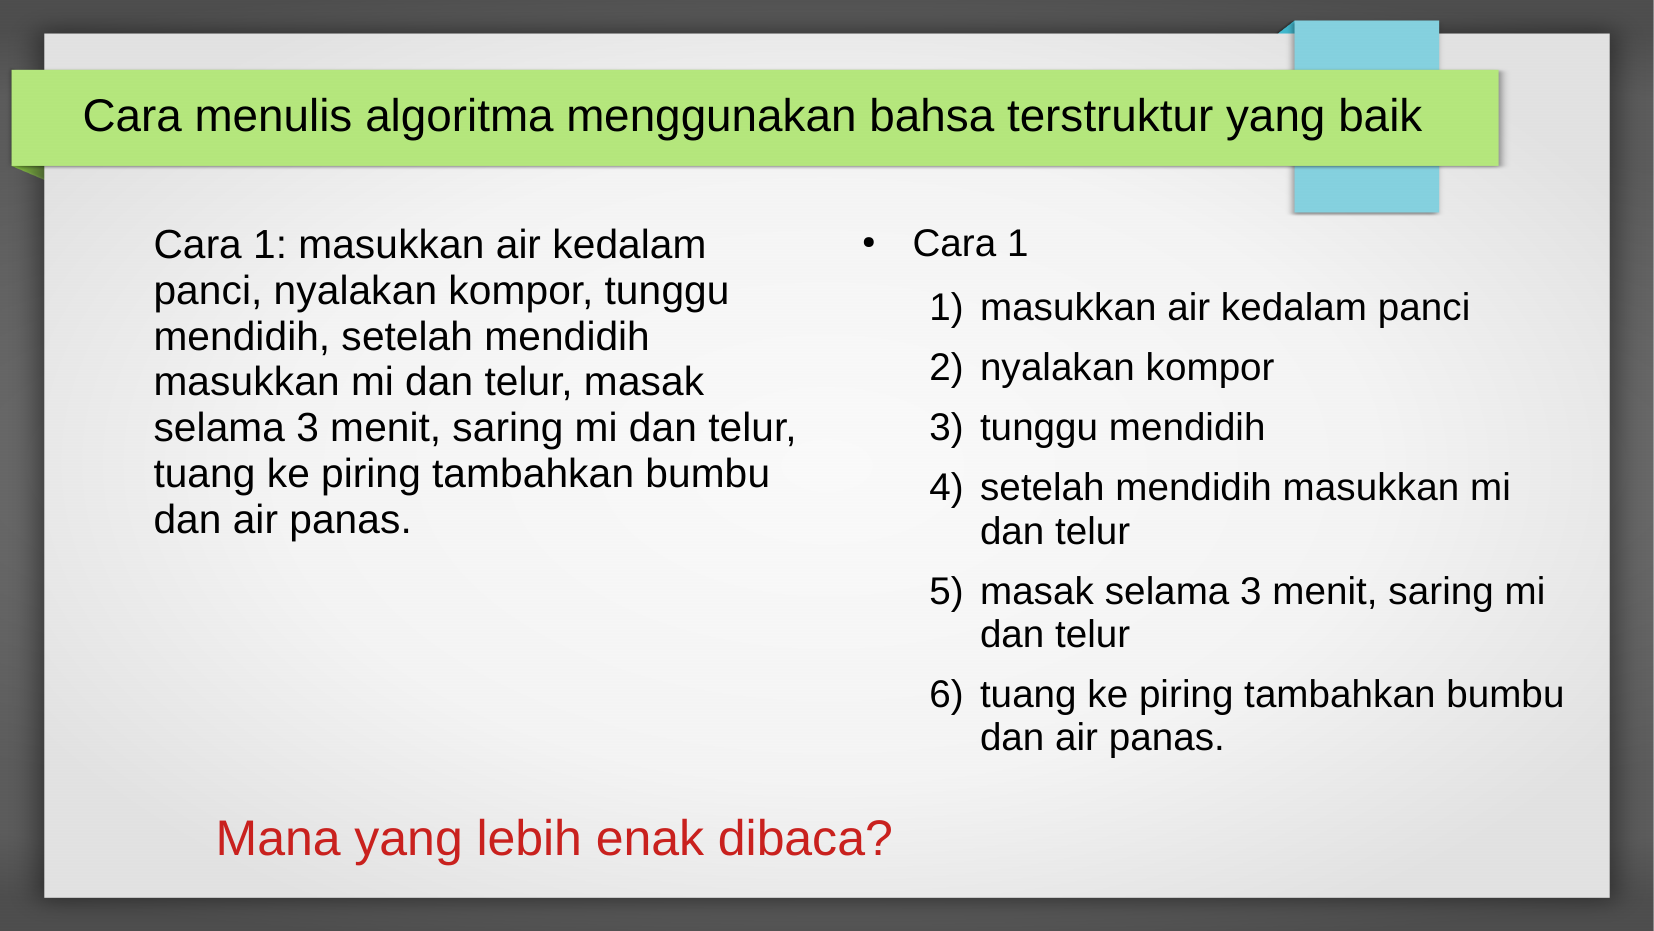

# Cara menulis algoritma menggunakan bahsa terstruktur yang baik
Cara 1: masukkan air kedalam panci, nyalakan kompor, tunggu mendidih, setelah mendidih masukkan mi dan telur, masak selama 3 menit, saring mi dan telur, tuang ke piring tambahkan bumbu dan air panas.
Cara 1
masukkan air kedalam panci
nyalakan kompor
tunggu mendidih
setelah mendidih masukkan mi dan telur
masak selama 3 menit, saring mi dan telur
tuang ke piring tambahkan bumbu dan air panas.
Mana yang lebih enak dibaca?